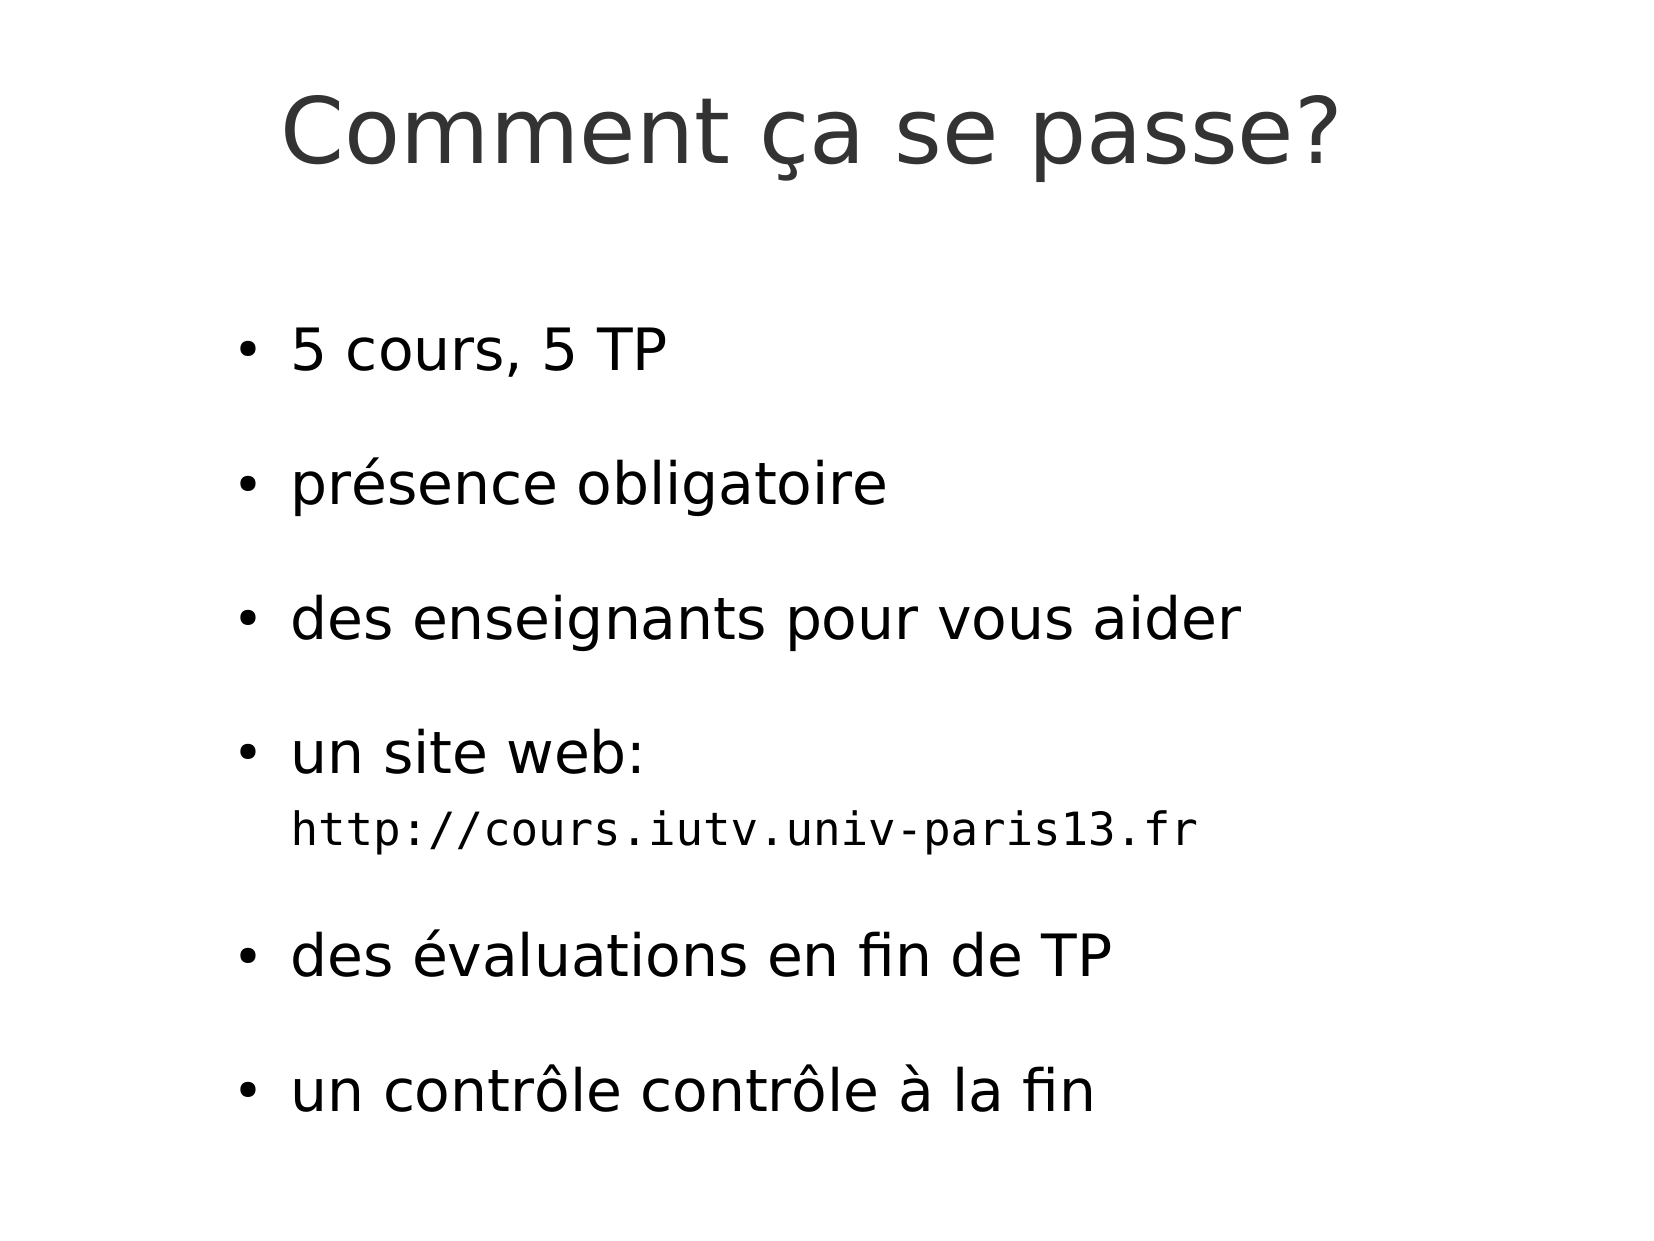

# Comment ça se passe?
5 cours, 5 TP
présence obligatoire
des enseignants pour vous aider
un site web:
http://cours.iutv.univ-paris13.fr
des évaluations en fin de TP
un contrôle contrôle à la fin